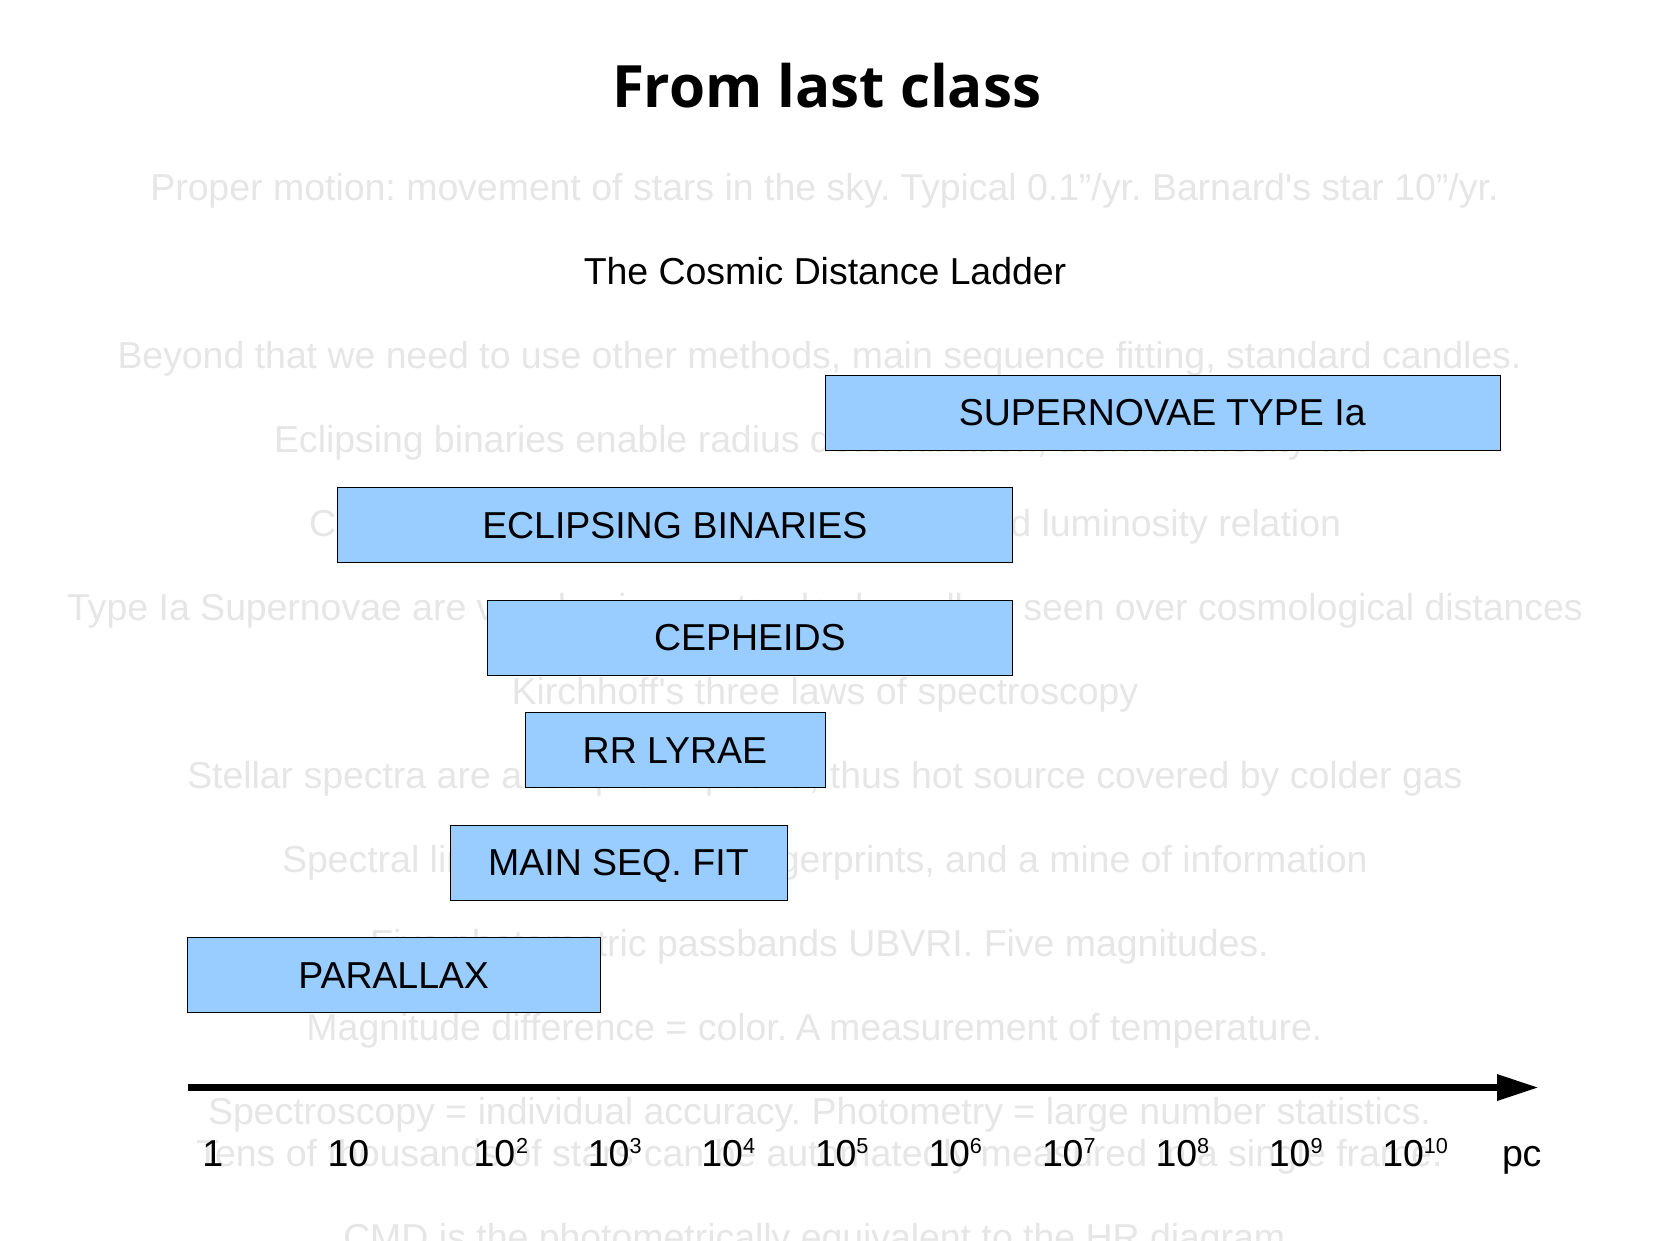

From last class
Proper motion: movement of stars in the sky. Typical 0.1”/yr. Barnard's star 10”/yr.
The Cosmic Distance Ladder
Beyond that we need to use other methods, main sequence fitting, standard candles.
Eclipsing binaries enable radius determination, then luminosity via
Cepheids and RR Lyrae have known period luminosity relation
Type Ia Supernovae are very luminous standard candles, seen over cosmological distances
Kirchhoff's three laws of spectroscopy
Stellar spectra are absorption spectra, thus hot source covered by colder gas
Spectral lines are chemical fingerprints, and a mine of information
Five photometric passbands UBVRI. Five magnitudes.
Magnitude difference = color. A measurement of temperature.
Spectroscopy = individual accuracy. Photometry = large number statistics.
Tens of thousands of stars can be automatedly measured in a single frame.
CMD is the photometrically equivalent to the HR diagram.
SUPERNOVAE TYPE Ia
ECLIPSING BINARIES
CEPHEIDS
RR LYRAE
MAIN SEQ. FIT
PARALLAX
1 10 102 103 104 105 106 107 108 109 1010 pc